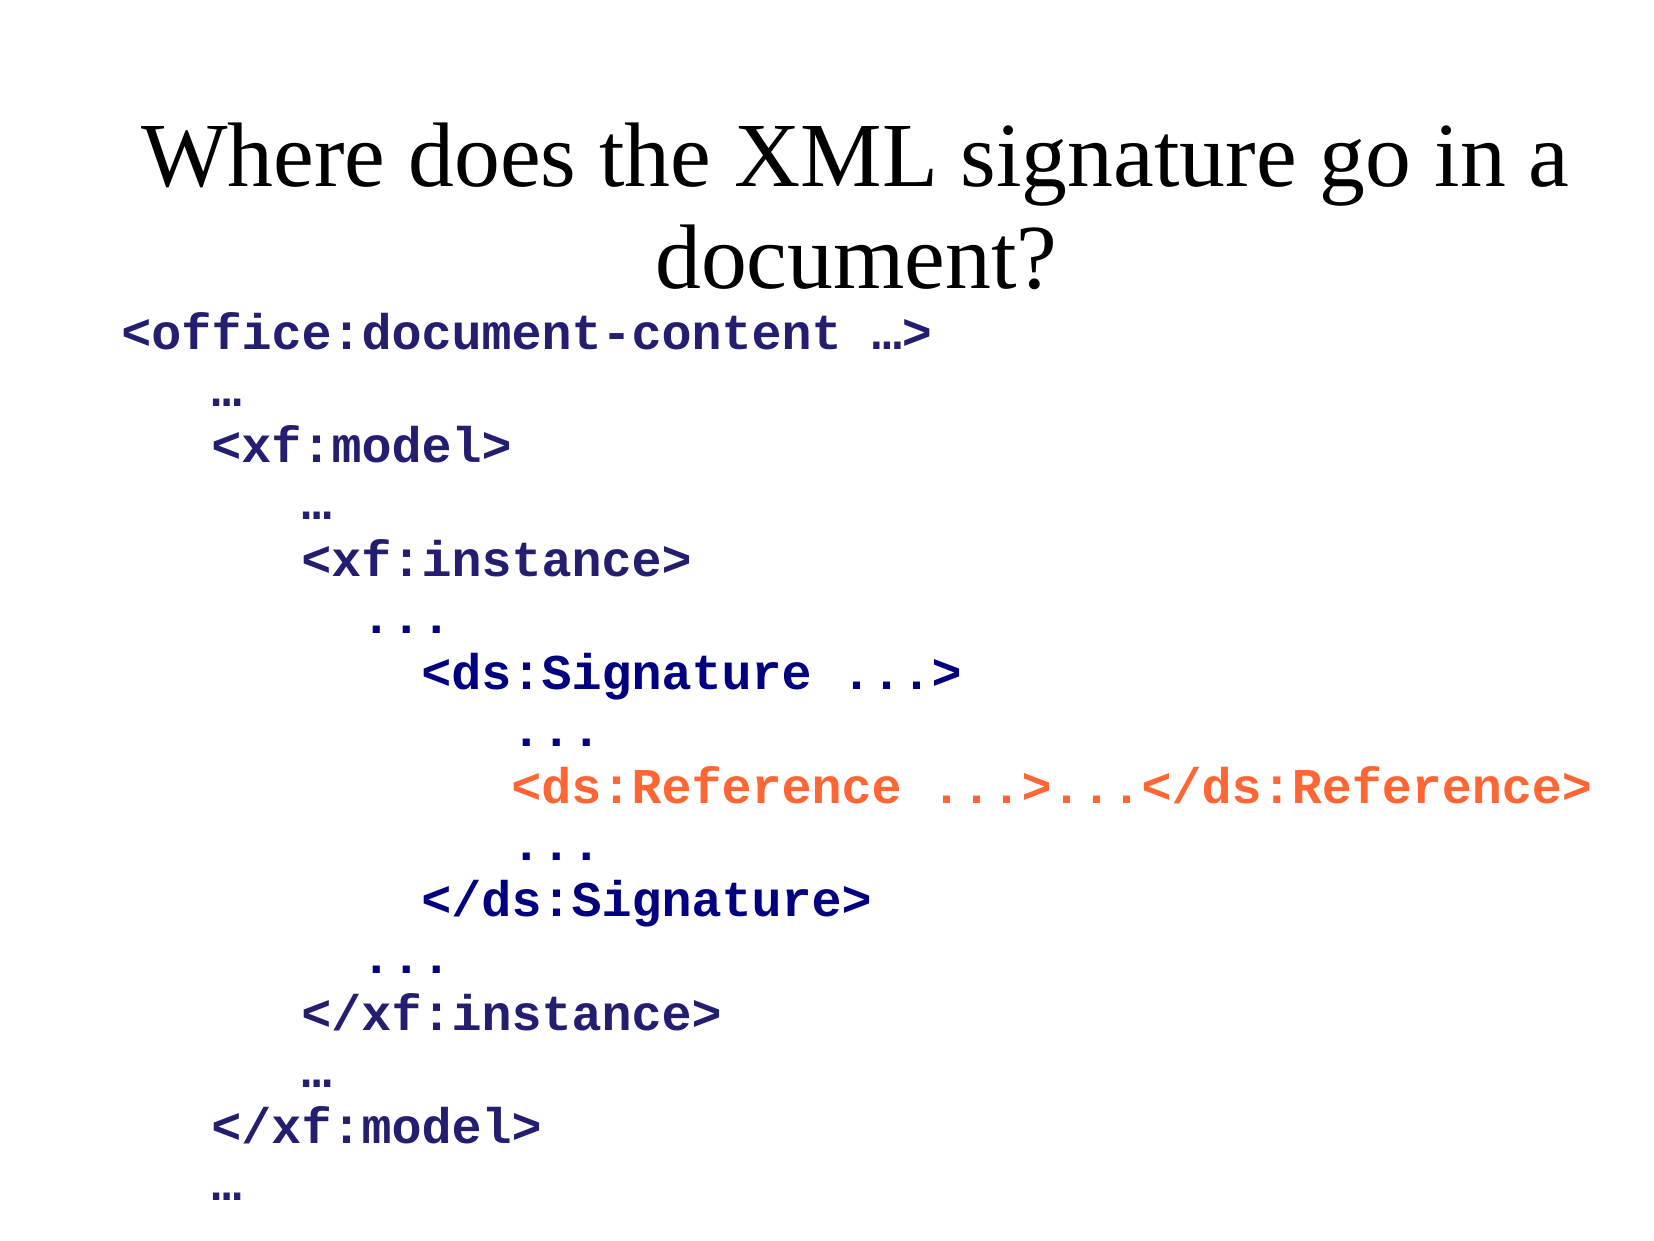

# Where does the XML signature go in a document?
<office:document-content …>
 …
 <xf:model>
 …
 <xf:instance>
 ...
 <ds:Signature ...>
 ...
 <ds:Reference ...>...</ds:Reference>
 ...
 </ds:Signature>
 ...
 </xf:instance>
 …
 </xf:model>
 …